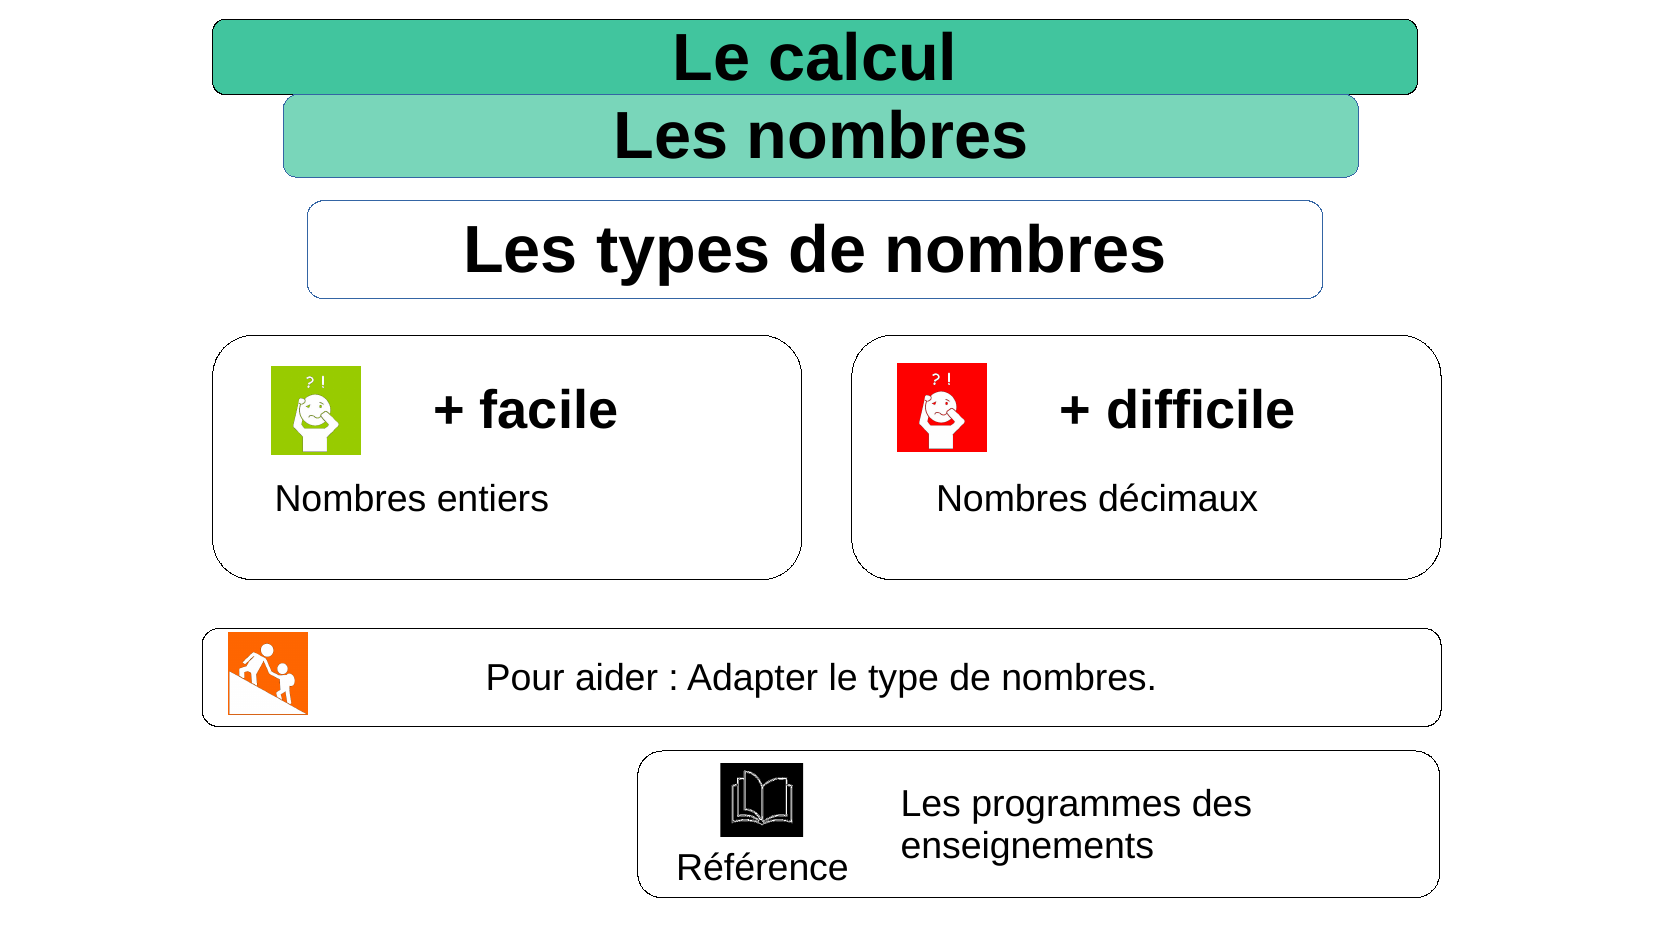

Le calcul
Les nombres
Les types de nombres
+ facile
+ difficile
Nombres entiers
Nombres décimaux
Pour aider : Adapter le type de nombres.
Les programmes des
enseignements
Référence